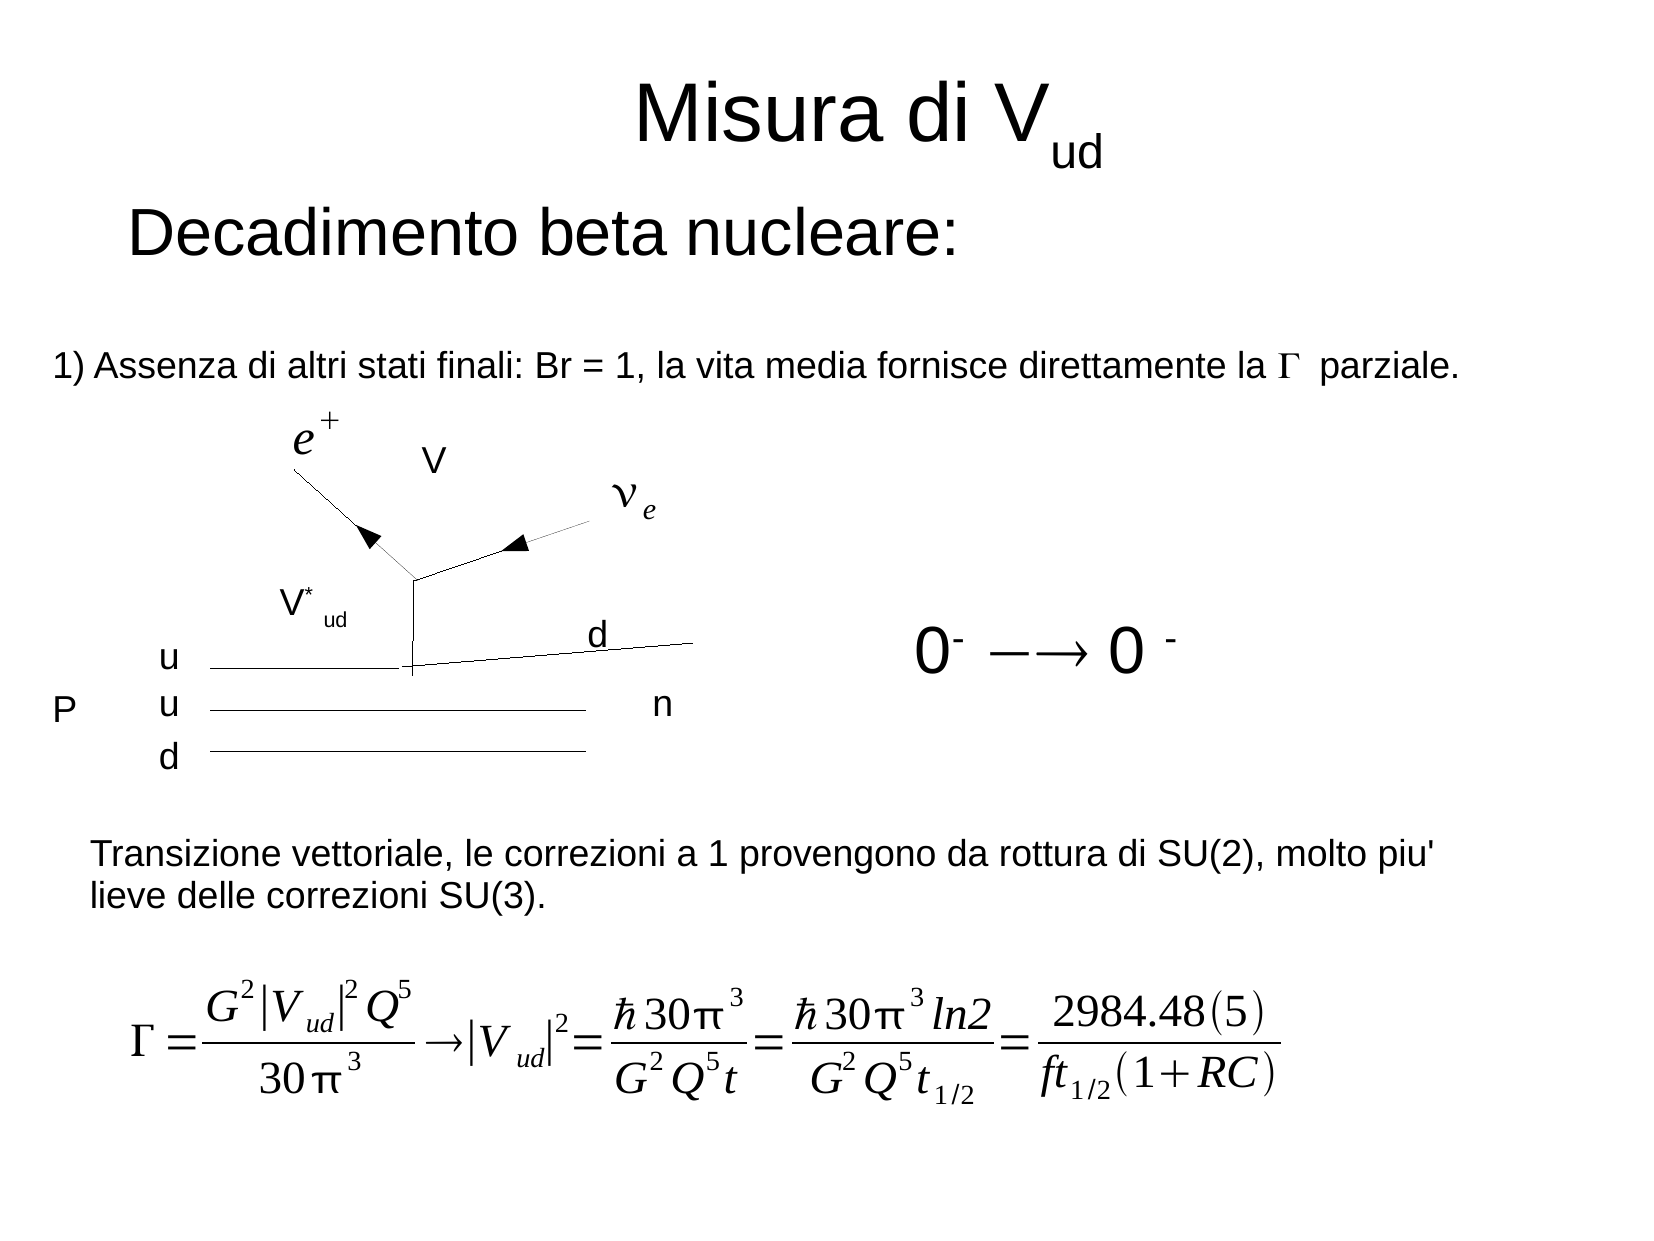

Misura di Vud
Decadimento beta nucleare:
1) Assenza di altri stati finali: Br = 1, la vita media fornisce direttamente la G parziale.
V
V* ud
d
0-  0 -
u
n
u
P
d
Transizione vettoriale, le correzioni a 1 provengono da rottura di SU(2), molto piu' lieve delle correzioni SU(3).